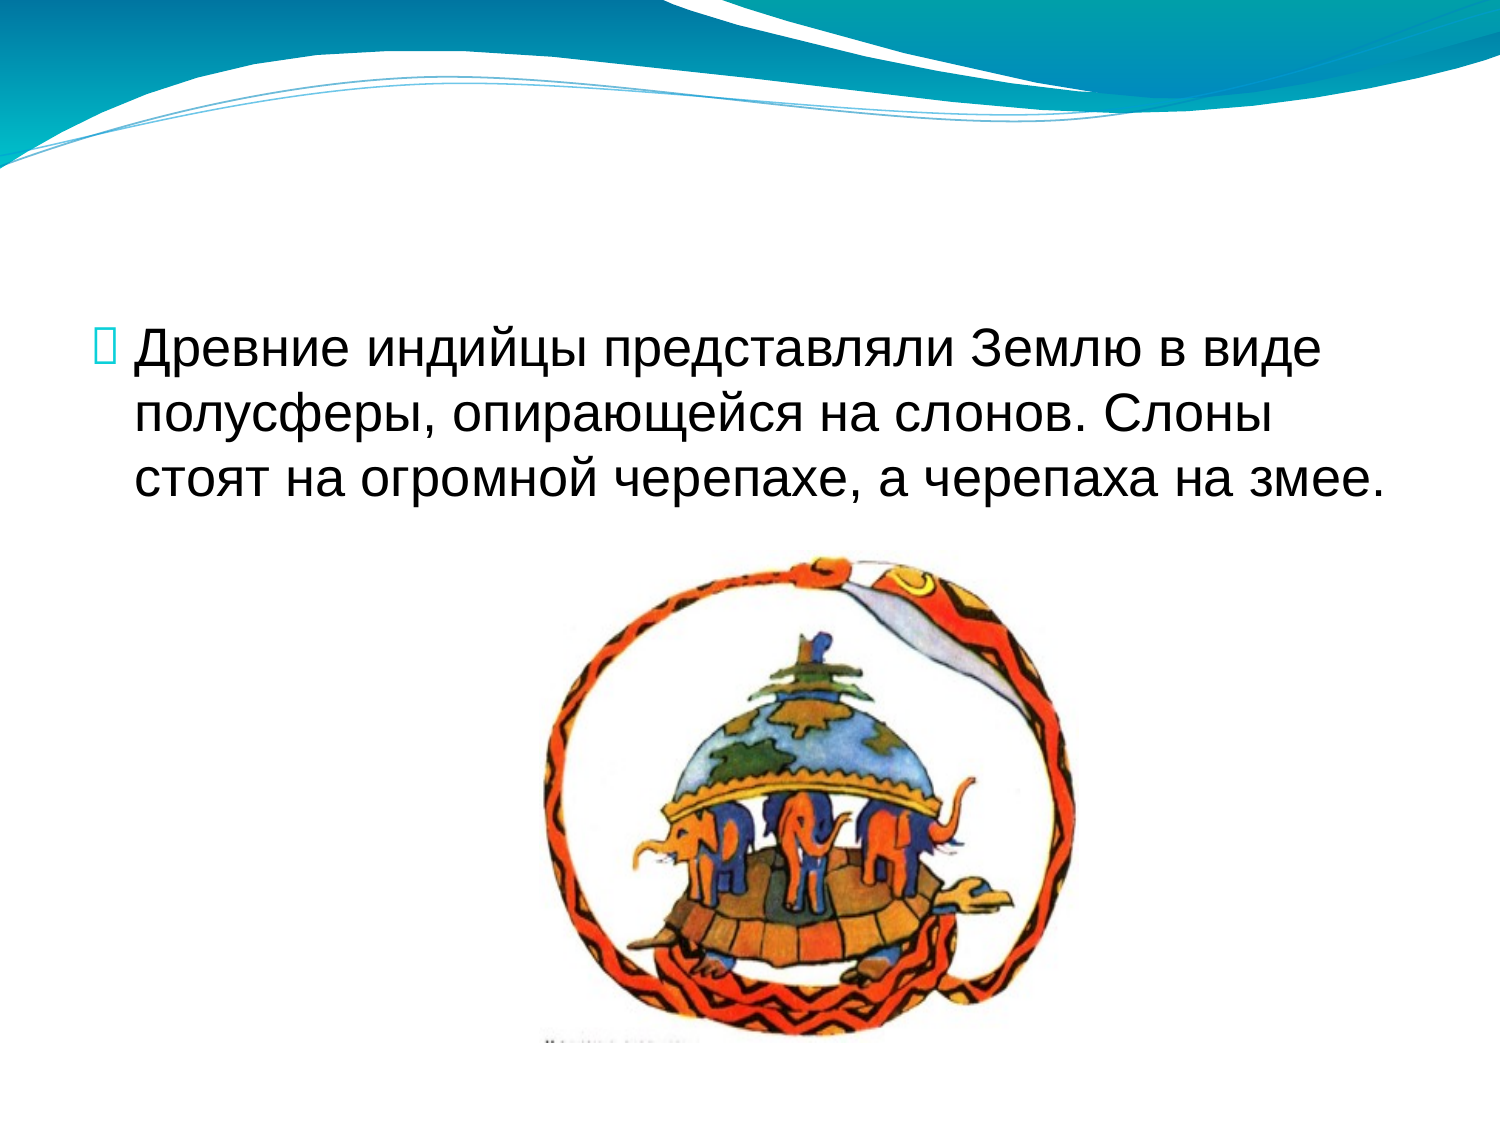

#
Древние индийцы представляли Землю в виде полусферы, опирающейся на слонов. Слоны стоят на огромной черепахе, а черепаха на змее.